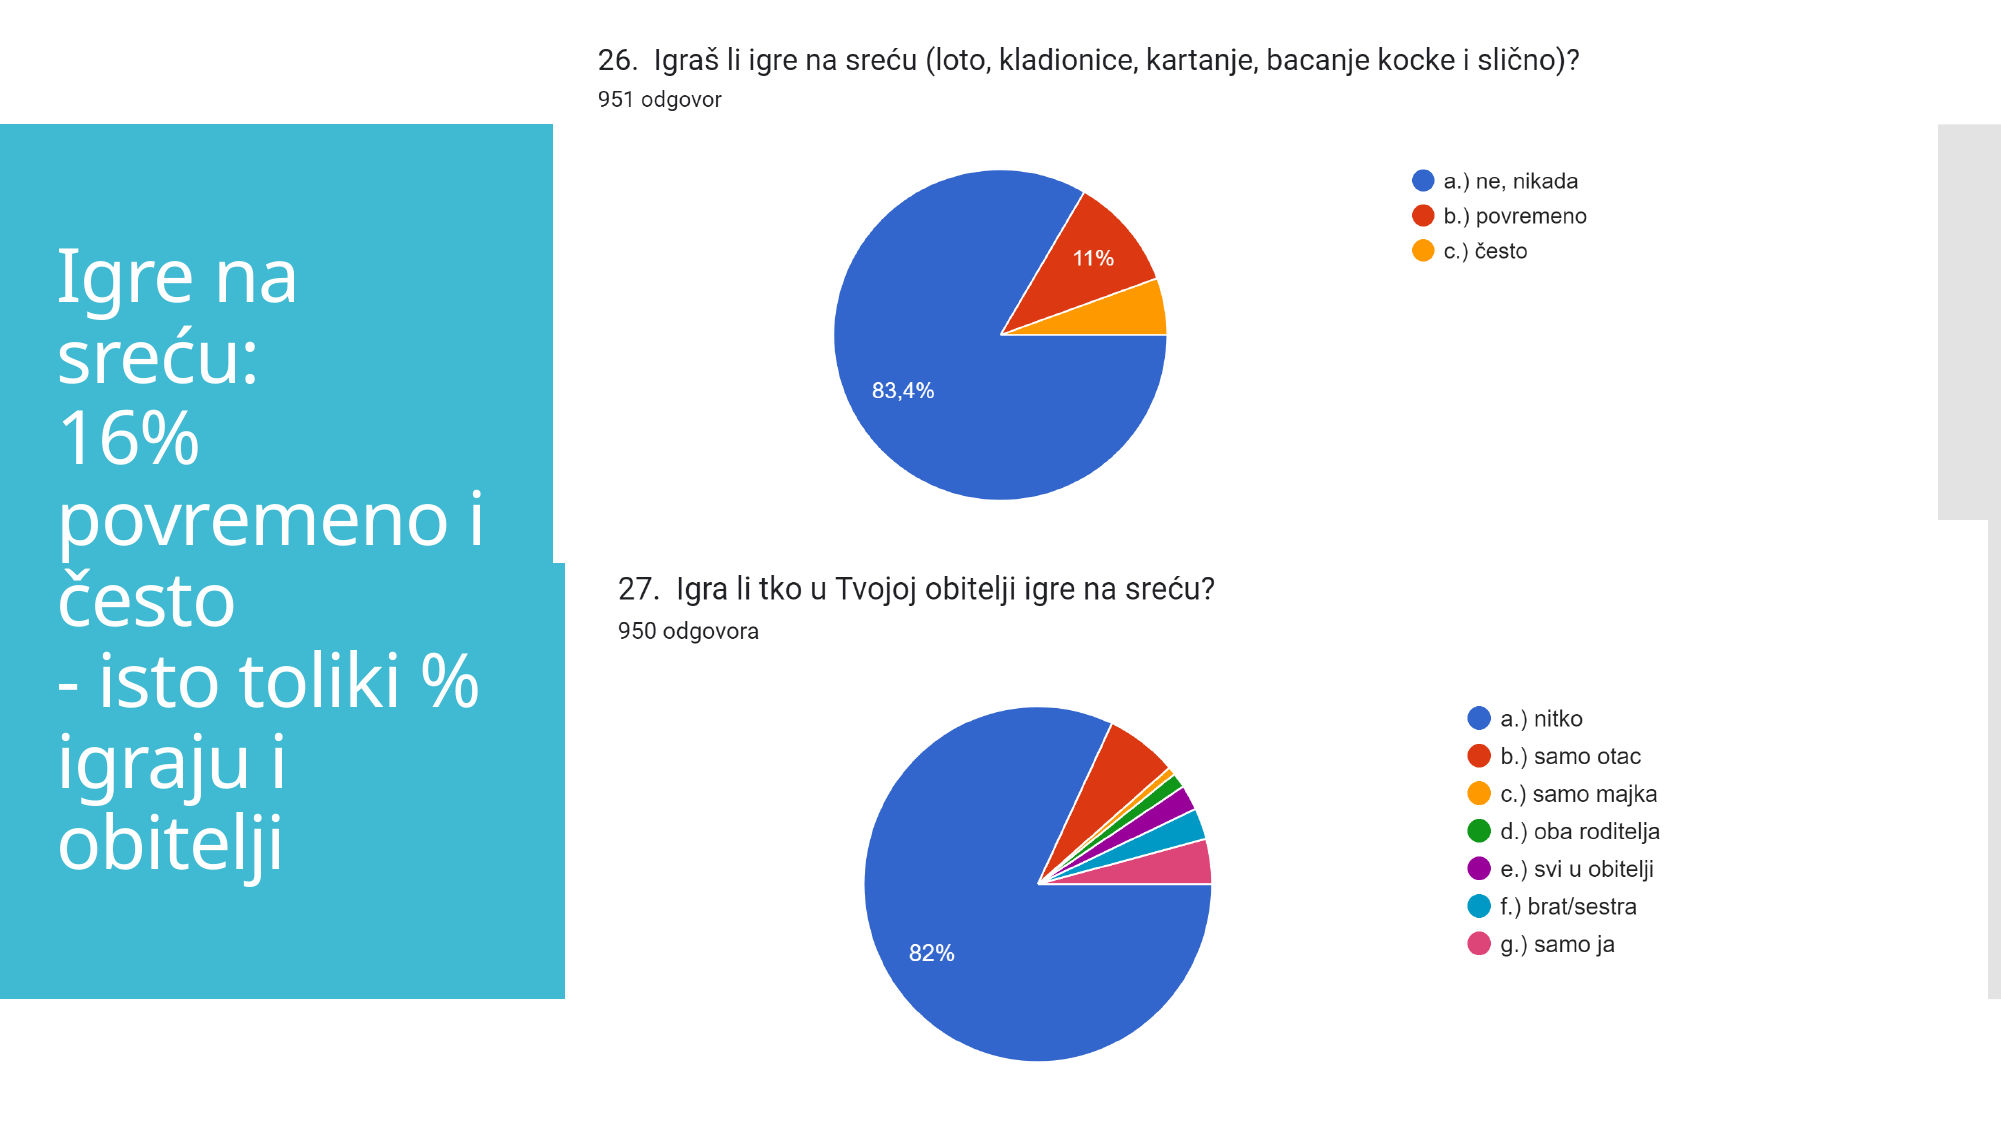

# Igre na sreću: 16% povremeno i često - isto toliki % igraju i obitelji